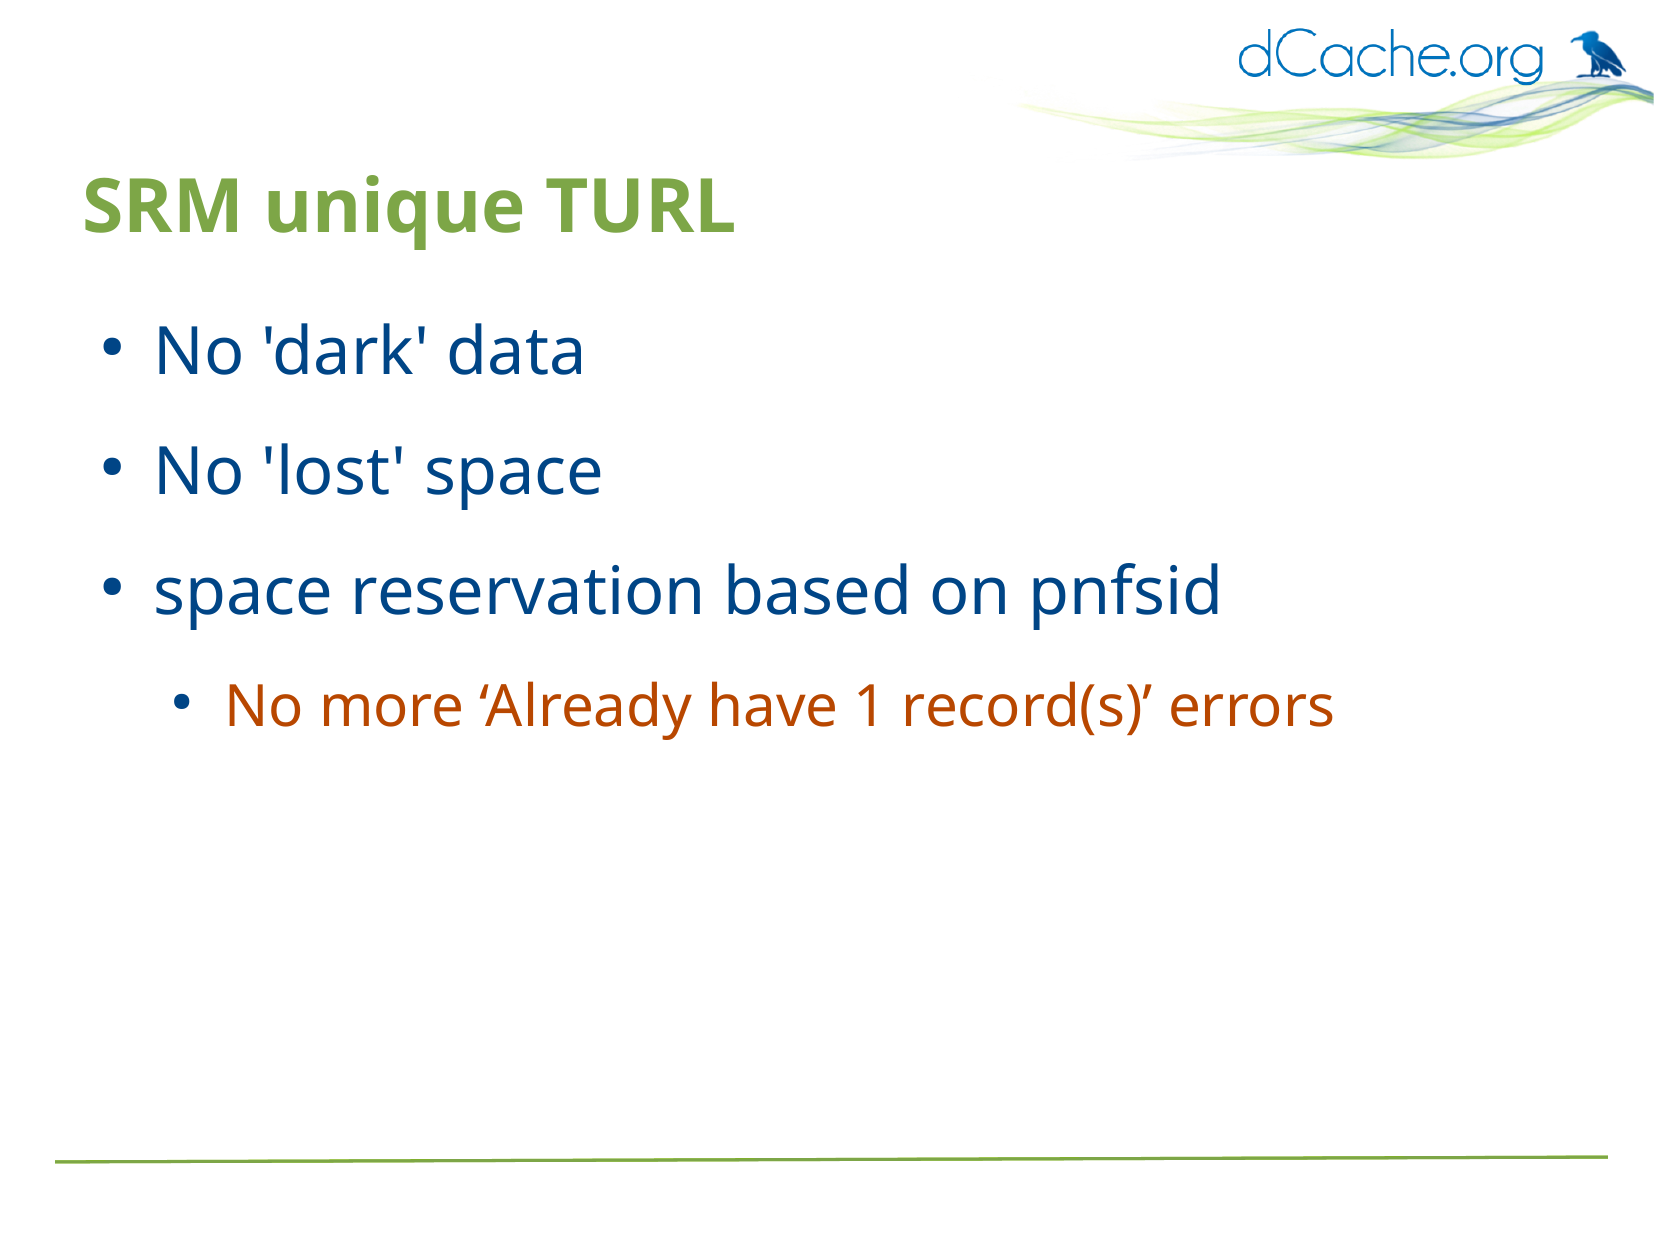

# SRM unique TURL
No 'dark' data
No 'lost' space
space reservation based on pnfsid
No more ‘Already have 1 record(s)’ errors